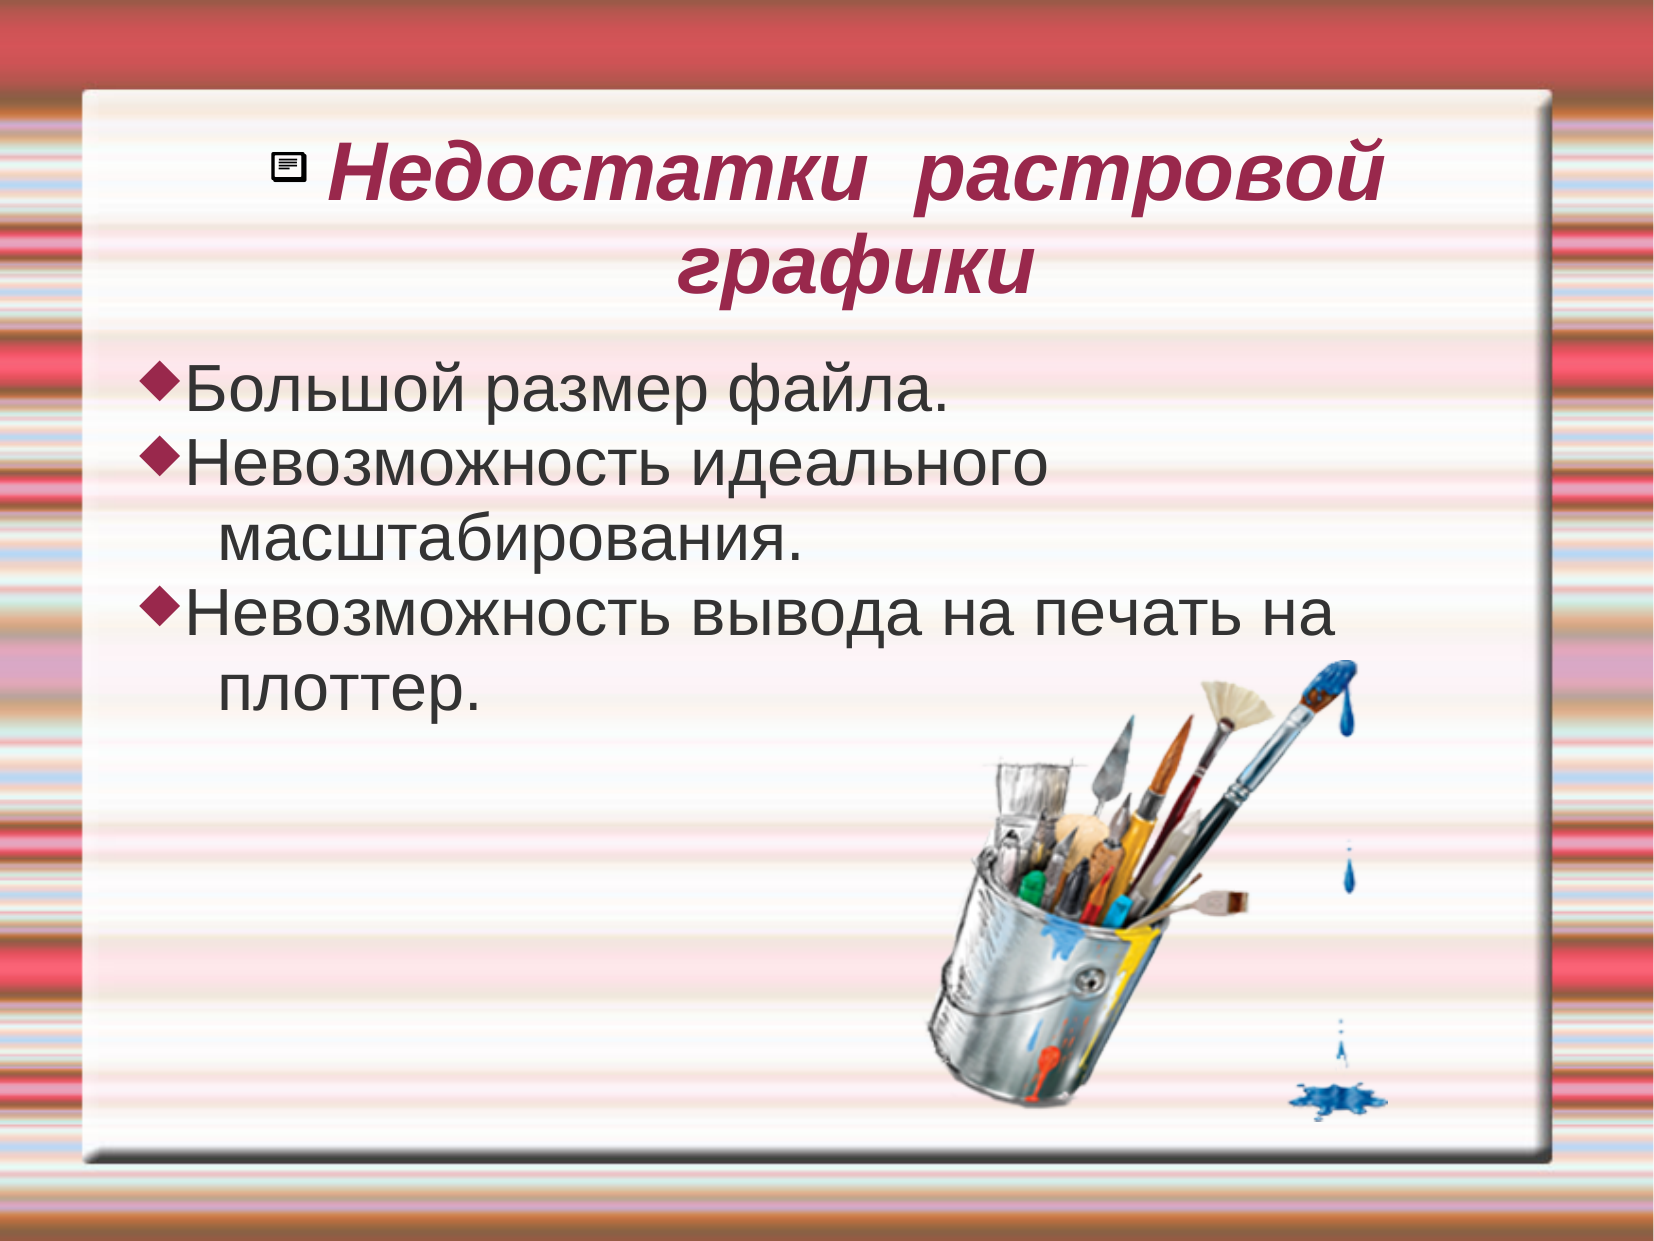

# Недостатки растровой графики
Большой размер файла.
Невозможность идеального масштабирования.
Невозможность вывода на печать на плоттер.